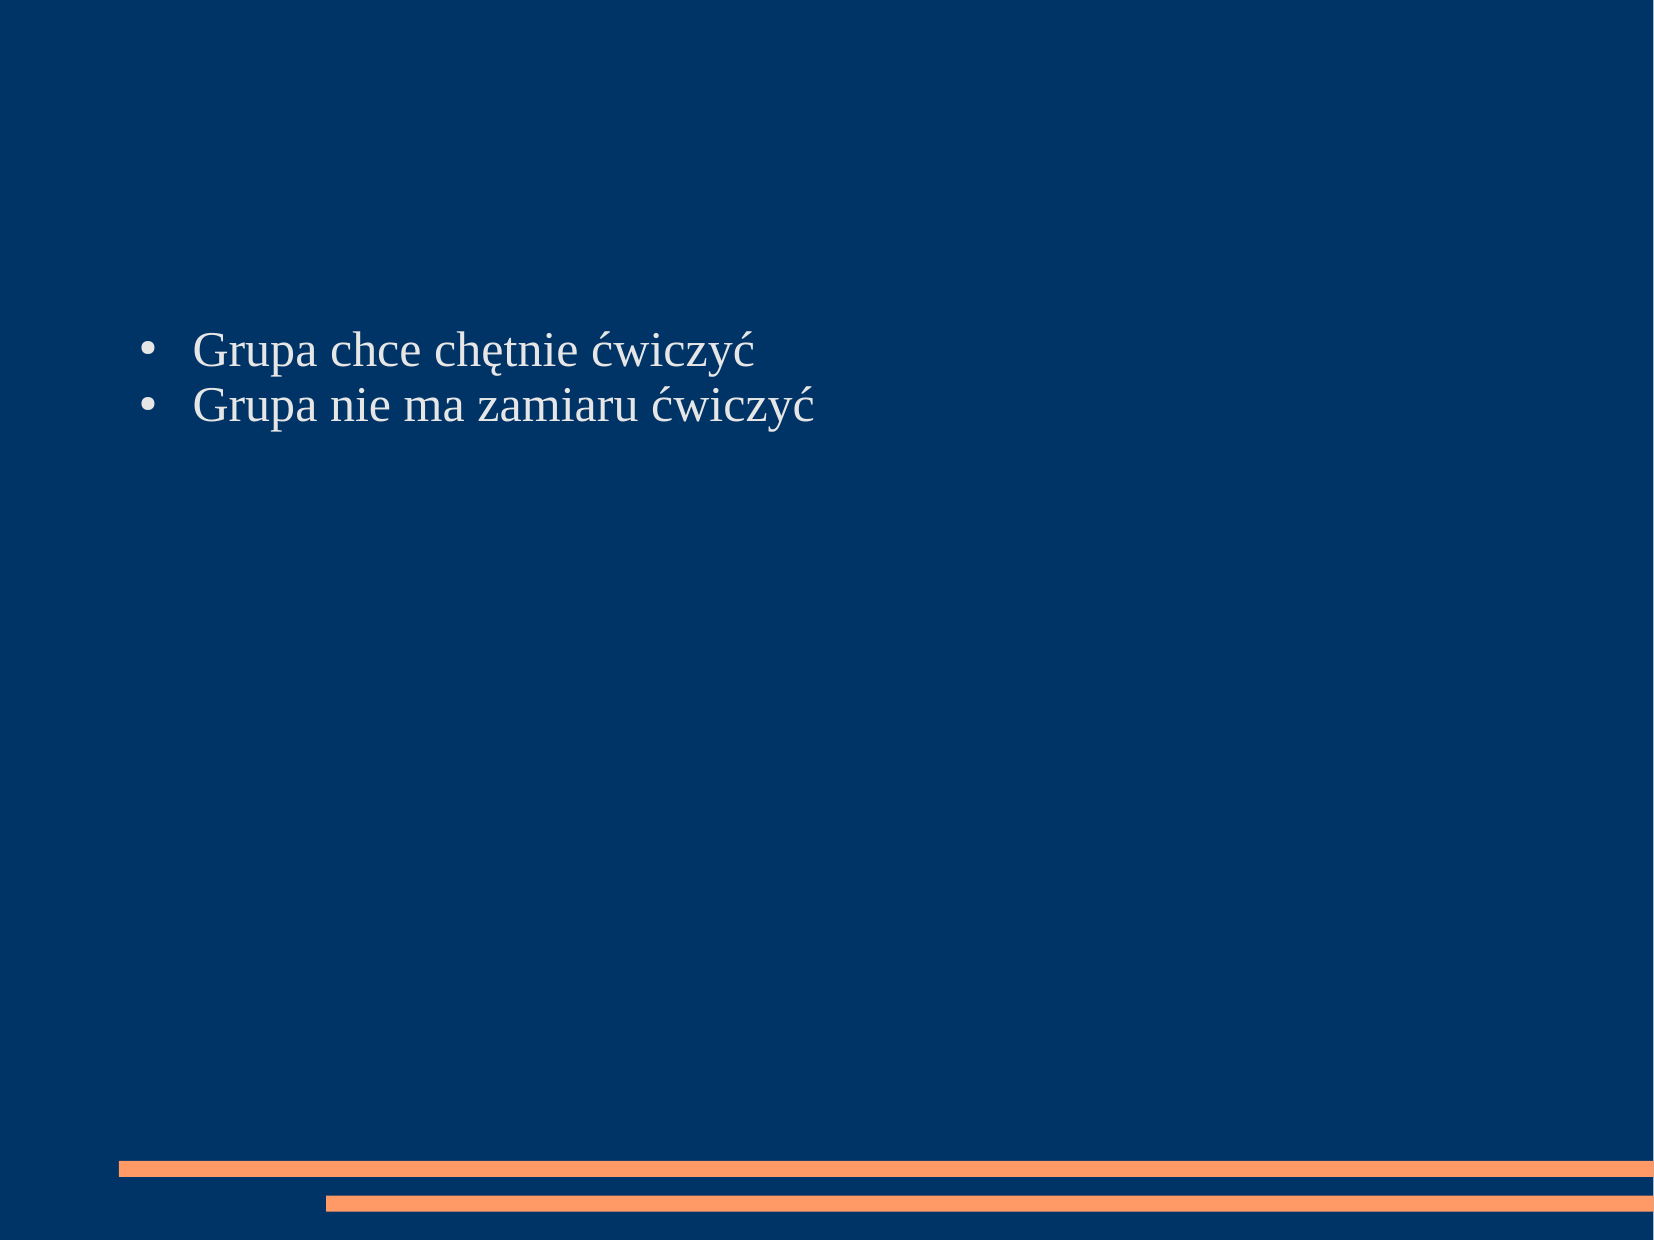

#
Grupa chce chętnie ćwiczyć
Grupa nie ma zamiaru ćwiczyć